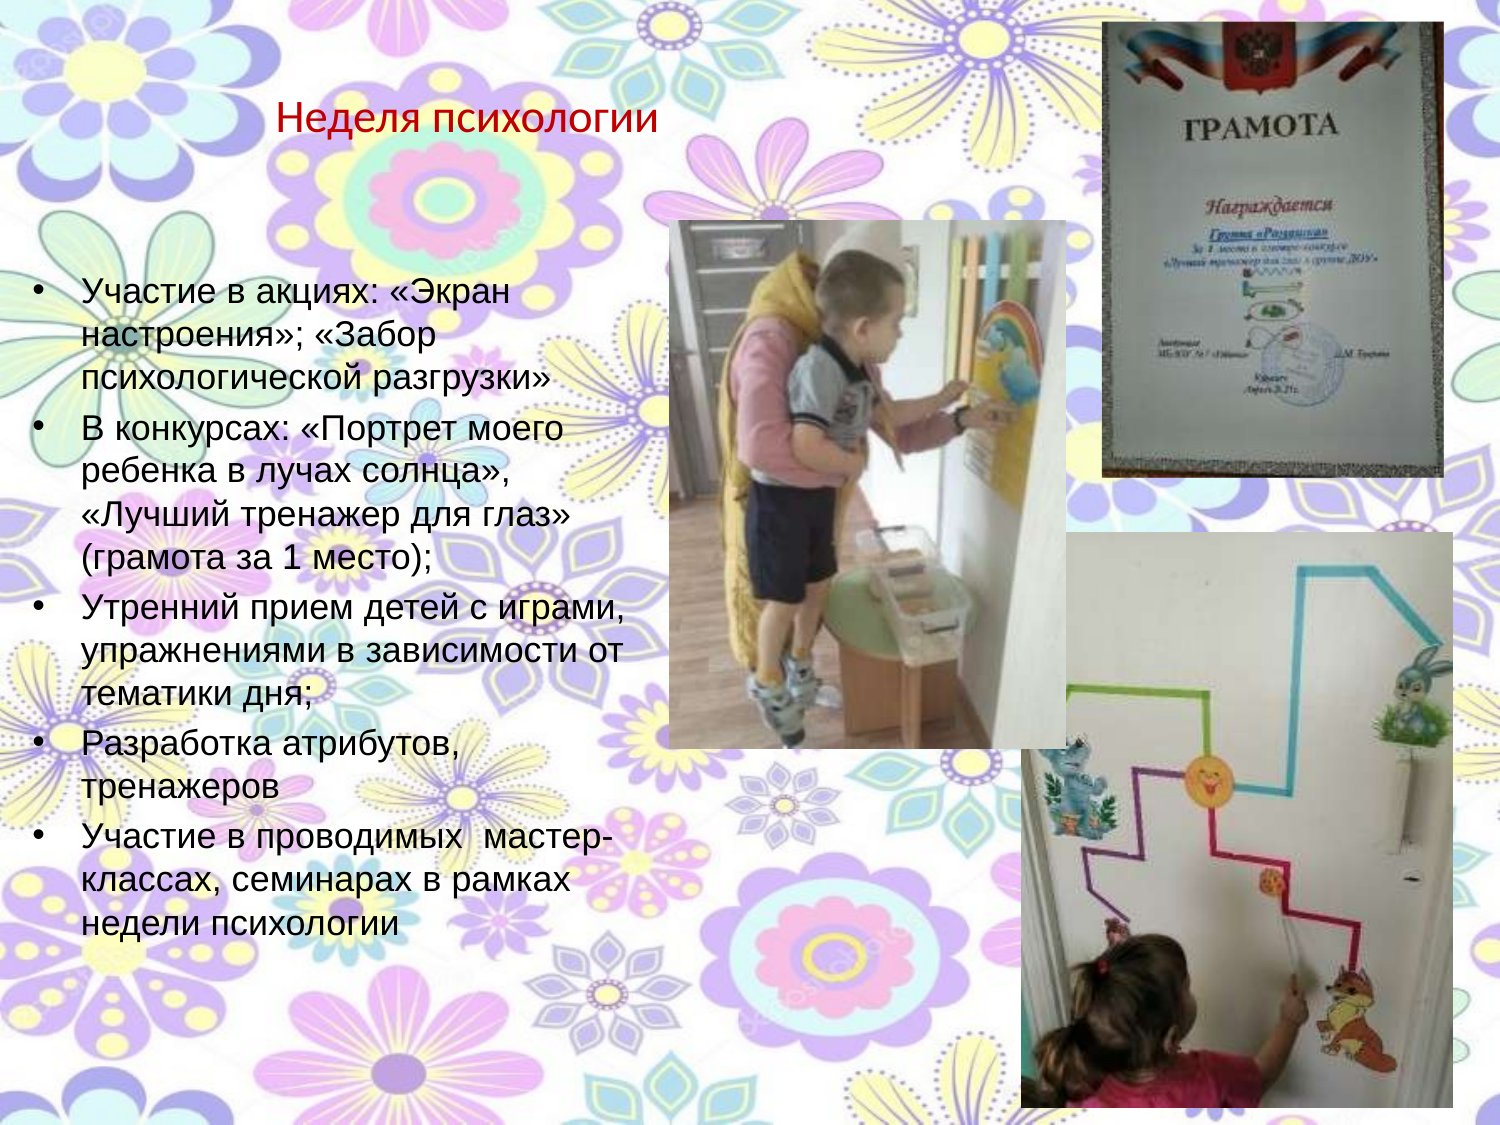

Неделя психологии
Участие в акциях: «Экран настроения»; «Забор психологической разгрузки»
В конкурсах: «Портрет моего ребенка в лучах солнца», «Лучший тренажер для глаз» (грамота за 1 место);
Утренний прием детей с играми, упражнениями в зависимости от тематики дня;
Разработка атрибутов, тренажеров
Участие в проводимых мастер-классах, семинарах в рамках недели психологии